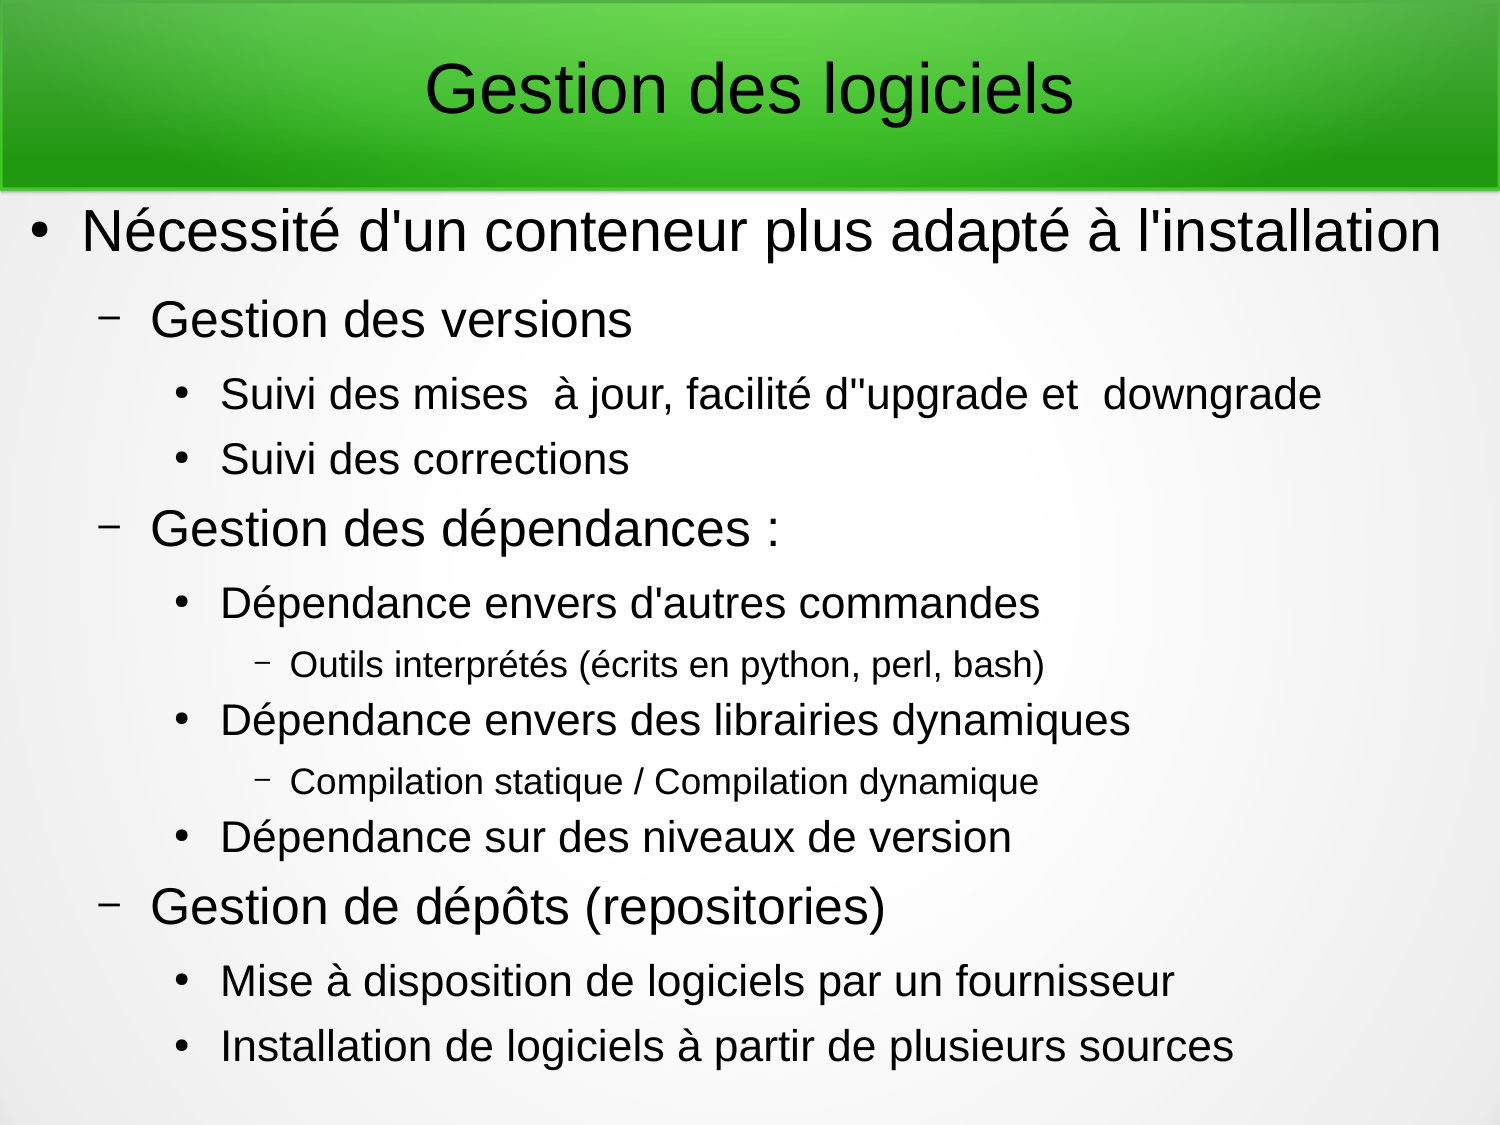

# Gestion des logiciels
Nécessité d'un conteneur plus adapté à l'installation
Gestion des versions
Suivi des mises à jour, facilité d''upgrade et downgrade
Suivi des corrections
Gestion des dépendances :
Dépendance envers d'autres commandes
Outils interprétés (écrits en python, perl, bash)
Dépendance envers des librairies dynamiques
Compilation statique / Compilation dynamique
Dépendance sur des niveaux de version
Gestion de dépôts (repositories)
Mise à disposition de logiciels par un fournisseur
Installation de logiciels à partir de plusieurs sources